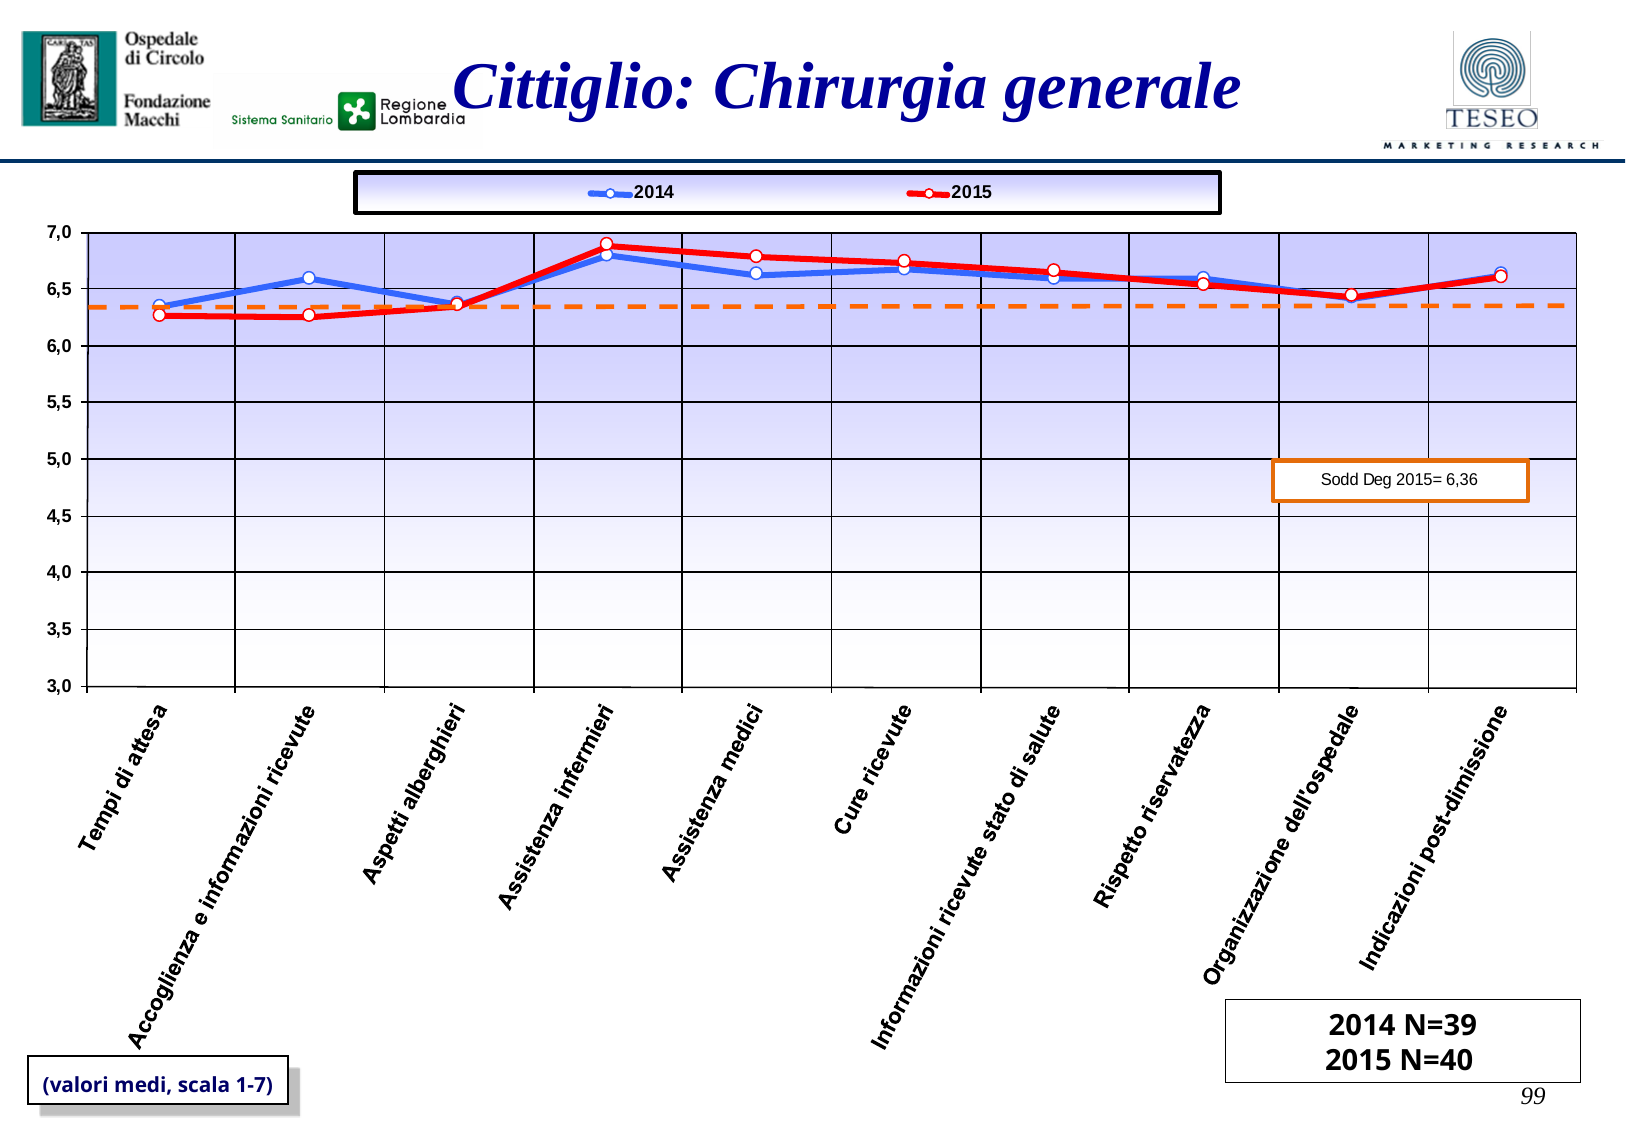

Cittiglio: Chirurgia generale
2014 N=39
2015 N=40
(valori medi, scala 1-7)